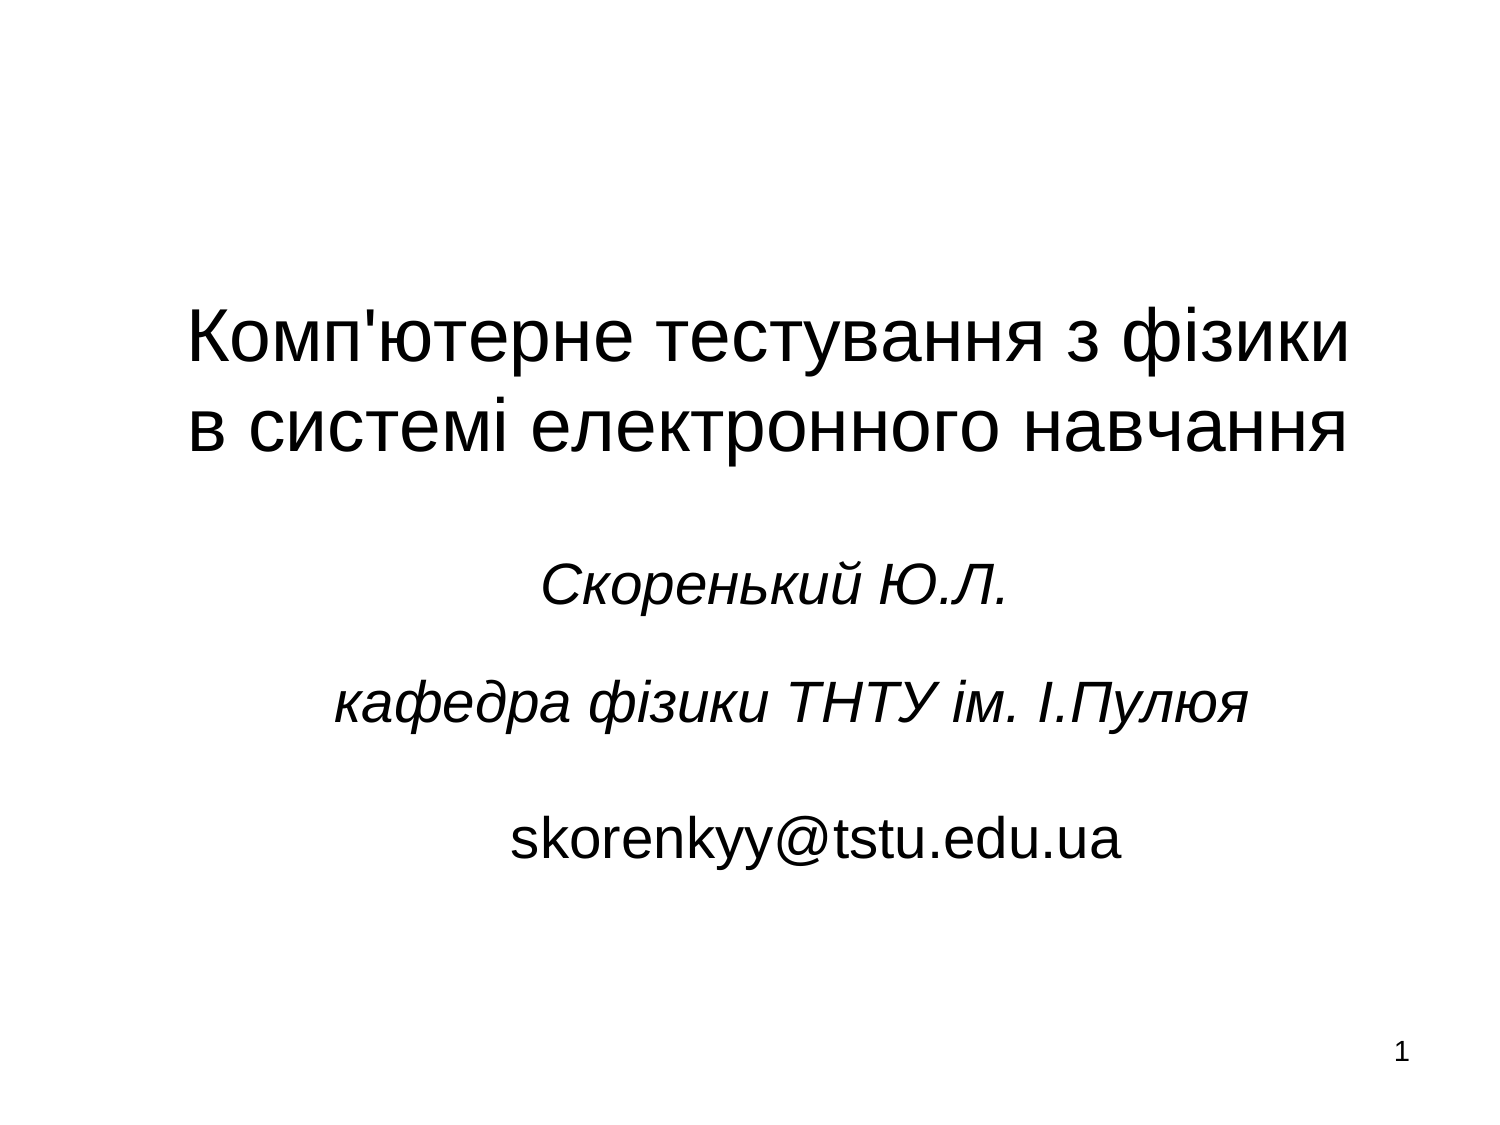

Комп'ютерне тестування з фізики
в системі електронного навчання
Скоренький Ю.Л.
кафедра фізики ТНТУ ім. І.Пулюя
skorenkyy@tstu.edu.ua
1